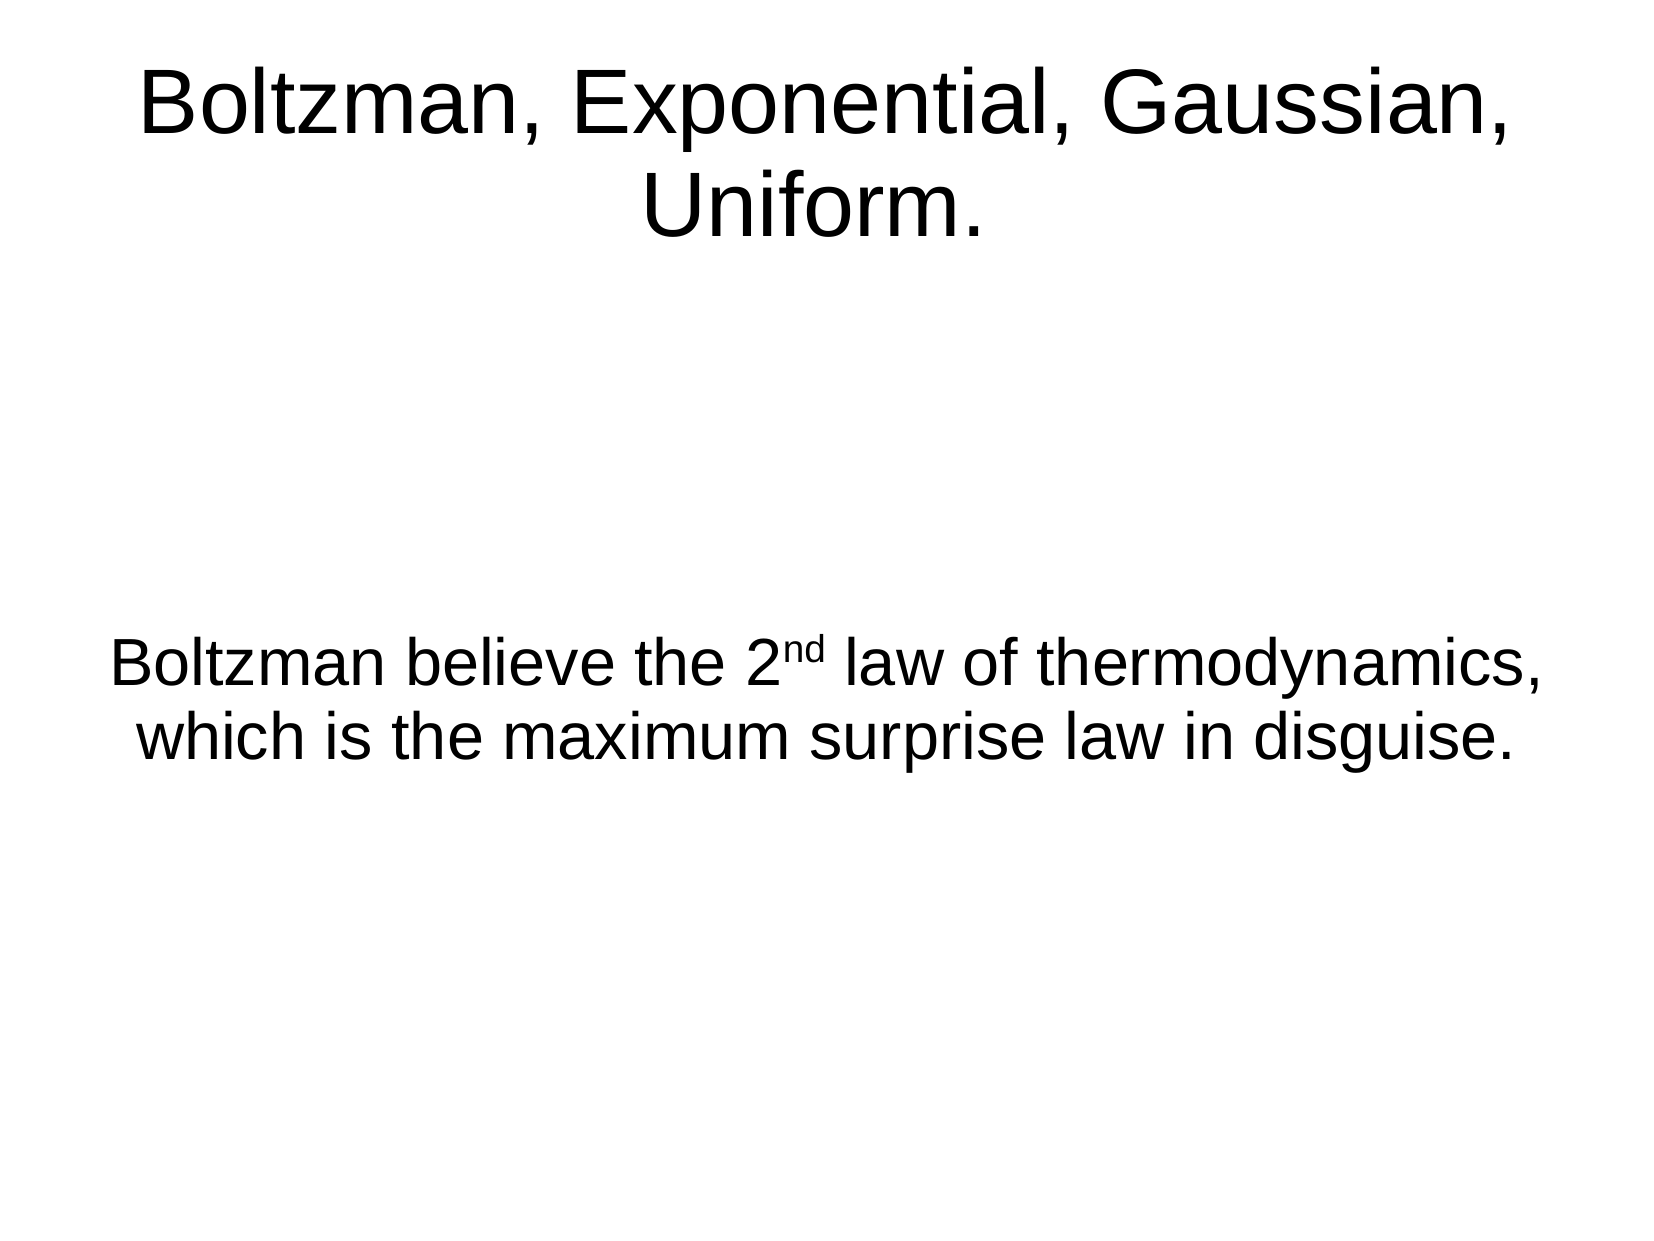

# Boltzman, Exponential, Gaussian, Uniform.
Boltzman believe the 2nd law of thermodynamics, which is the maximum surprise law in disguise.